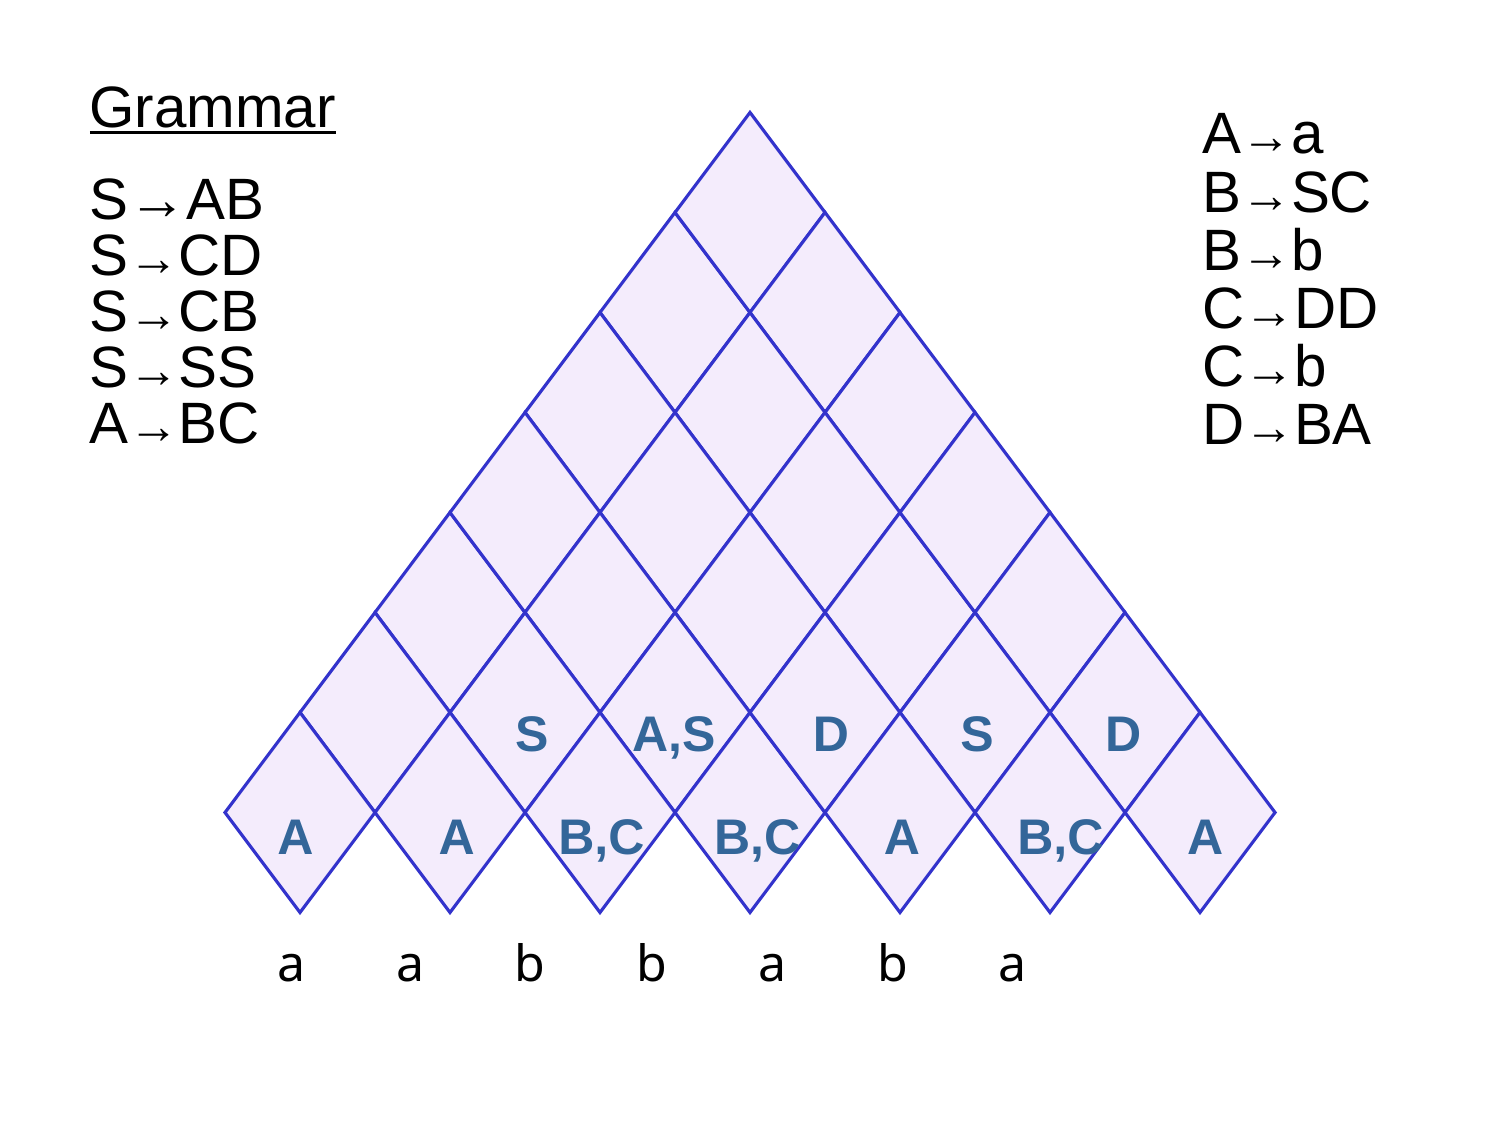

Grammar
S→AB
S→CD
S→CB
S→SS
A→BC
A→a
B→SC
B→b
C→DD
C→b
D→BA
 S
 S B,C
 S A,D
 S D S,B C
 B S
 S A,S D S D
A A B,C B,C A B,C A
a a b b a b a